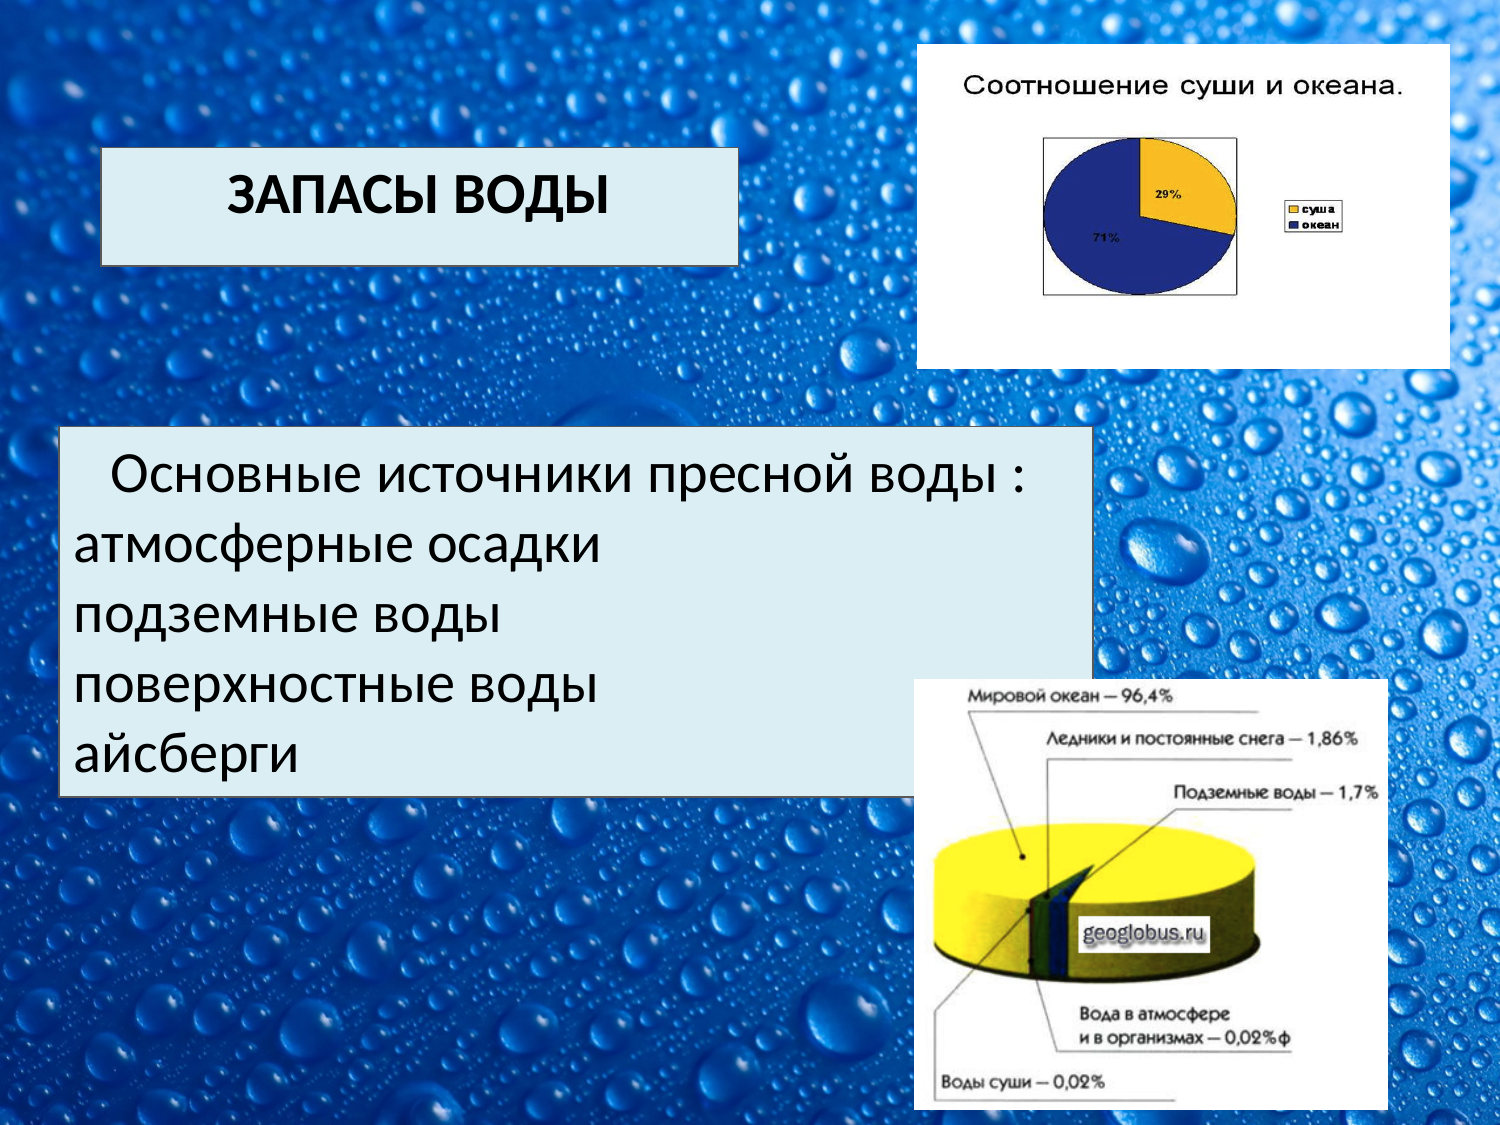

ЗАПАСЫ ВОДЫ
Основные источники пресной воды :
атмосферные осадки
подземные воды
поверхностные воды
айсберги